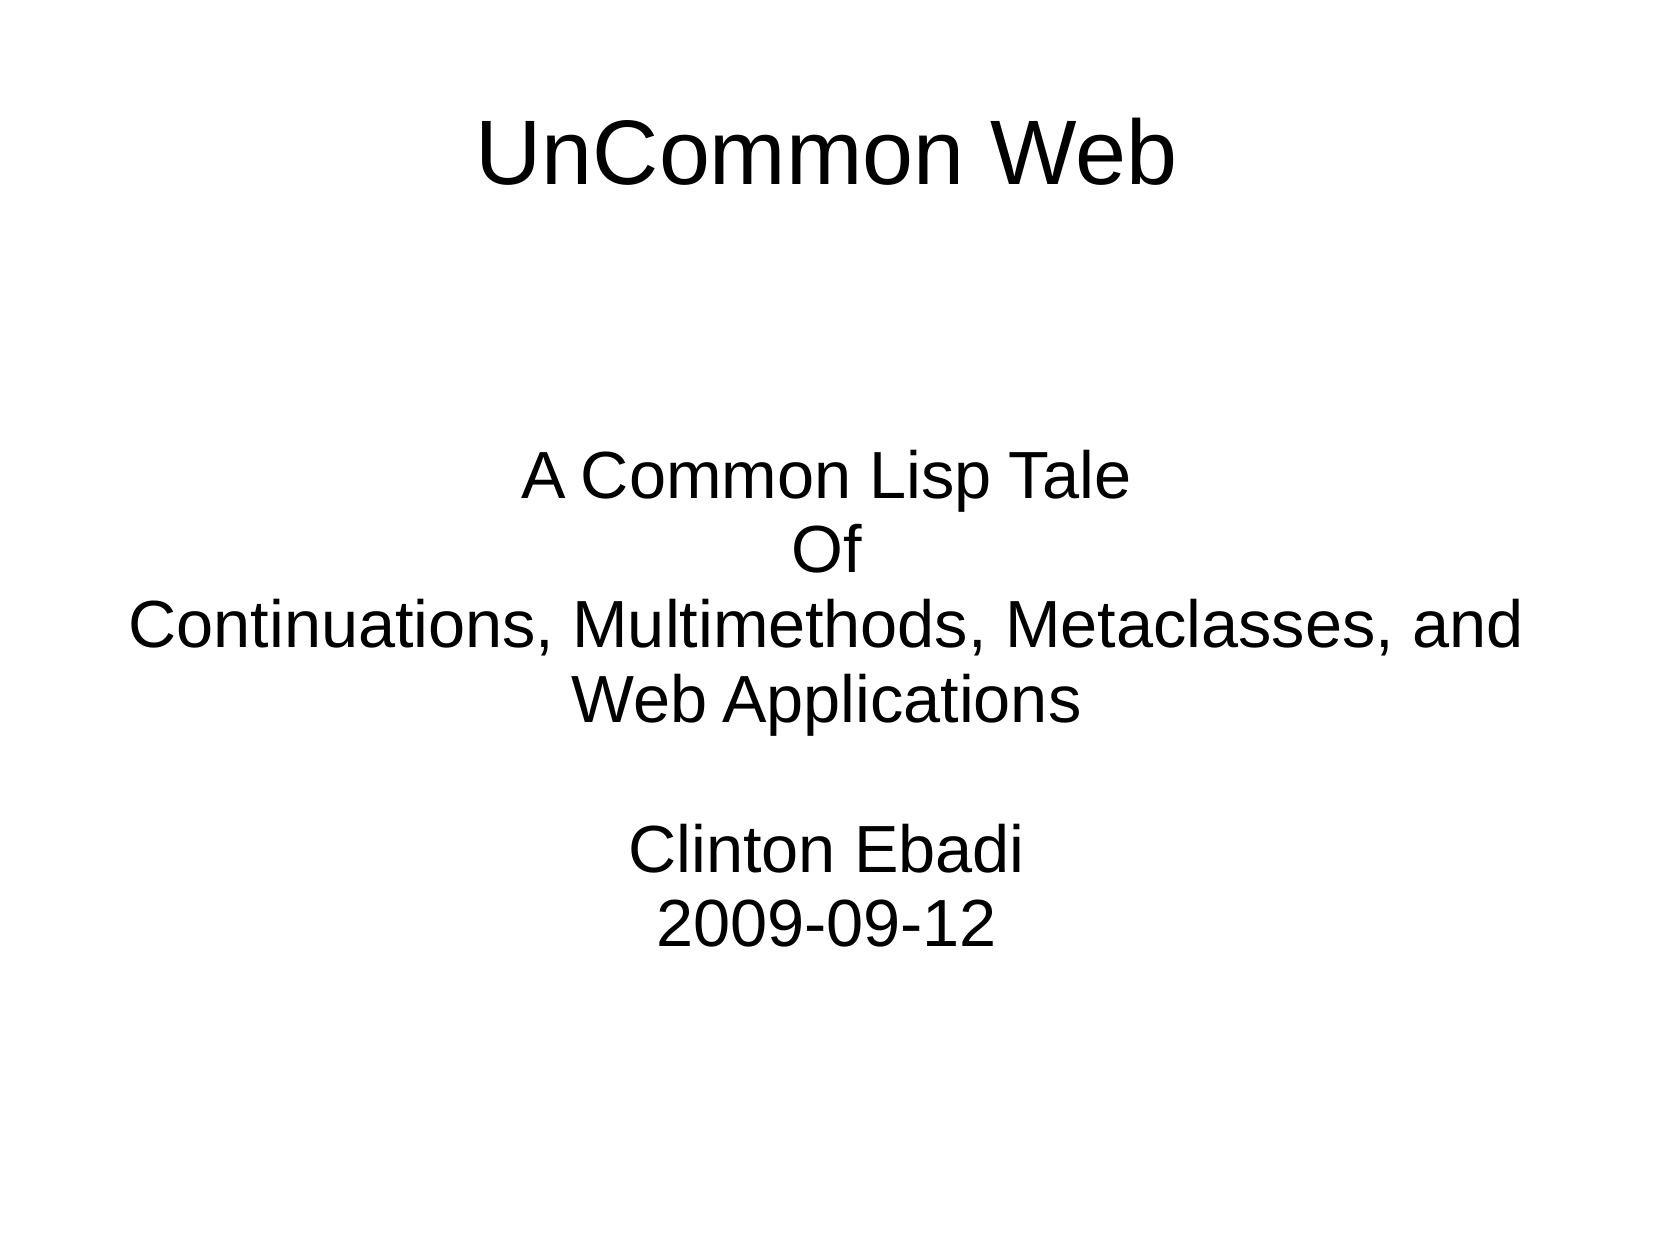

# UnCommon Web
A Common Lisp Tale
Of
Continuations, Multimethods, Metaclasses, and Web Applications
Clinton Ebadi
2009-09-12